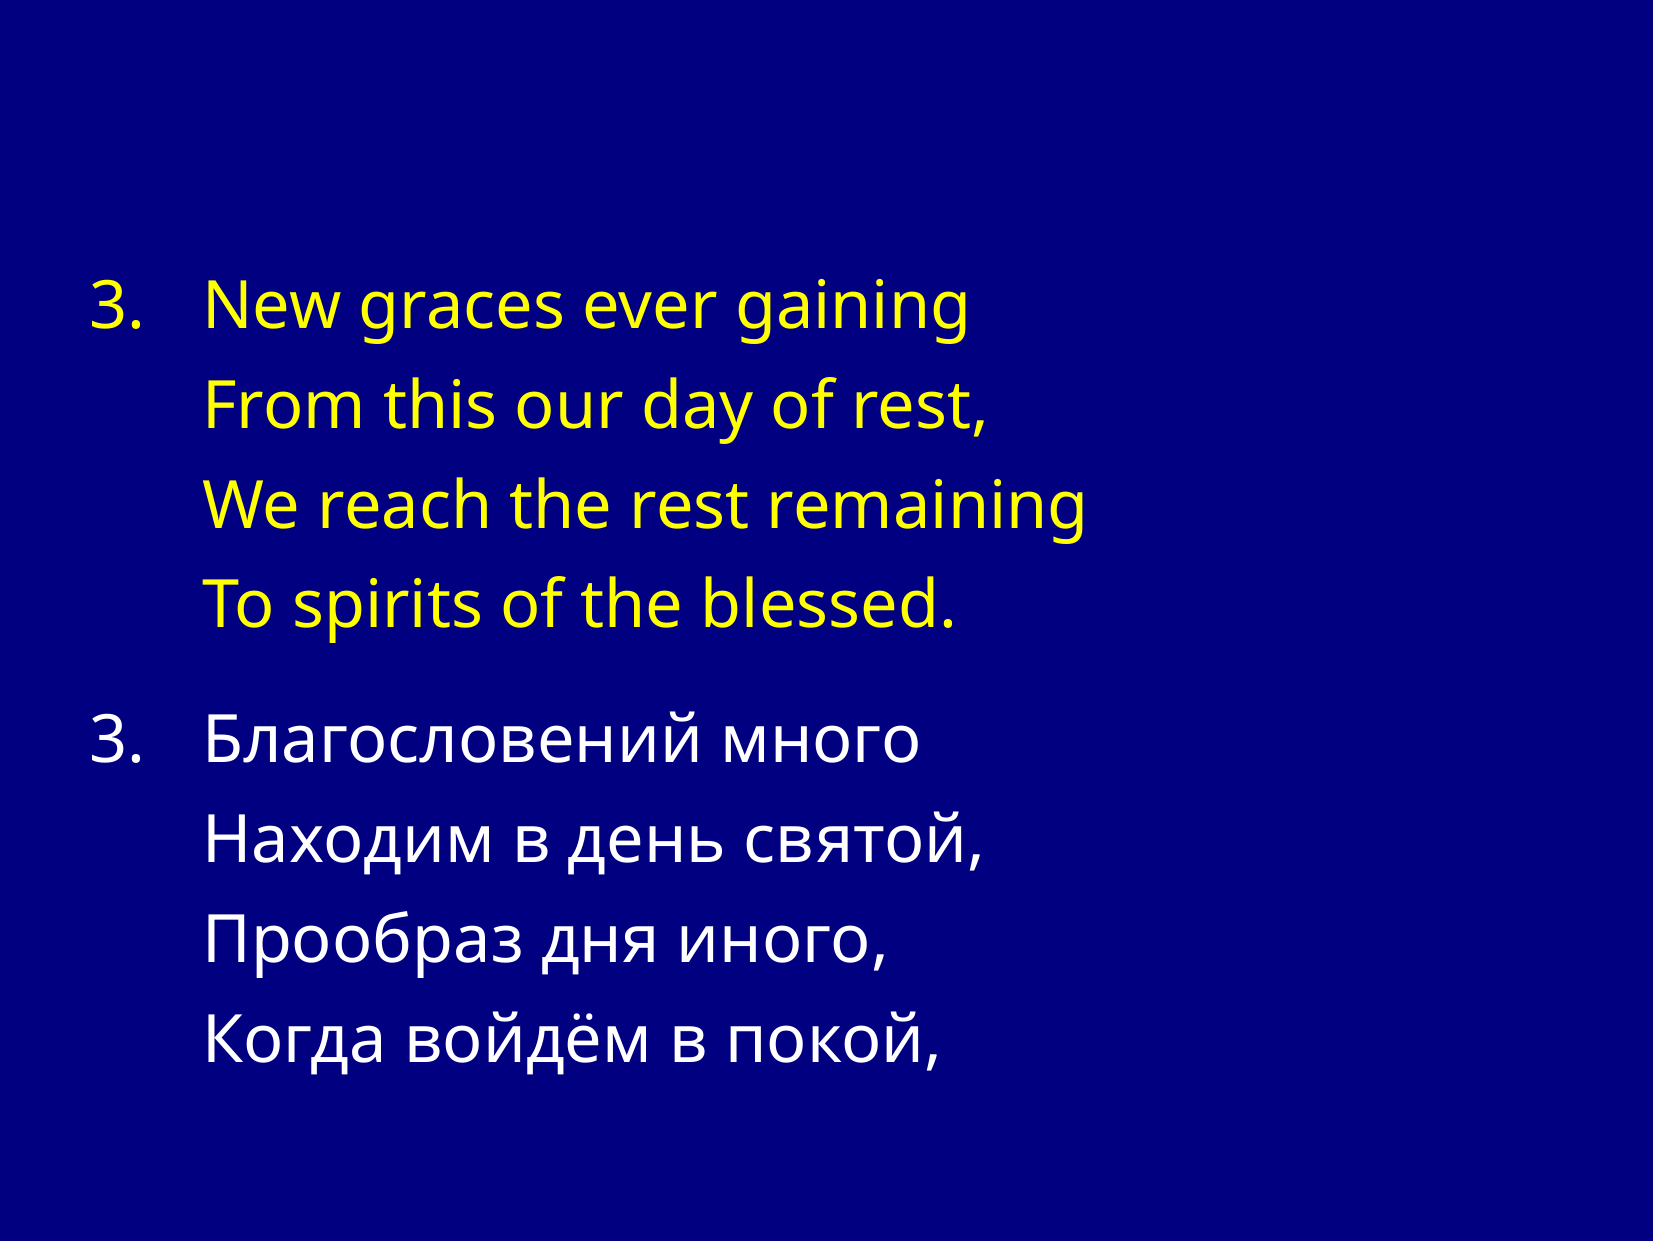

3.	New graces ever gaining
	From this our day of rest,
	We reach the rest remaining
	To spirits of the blessed.
3.	Благословений много
	Находим в день святой,
	Прообраз дня иного,
	Когда войдём в покой,